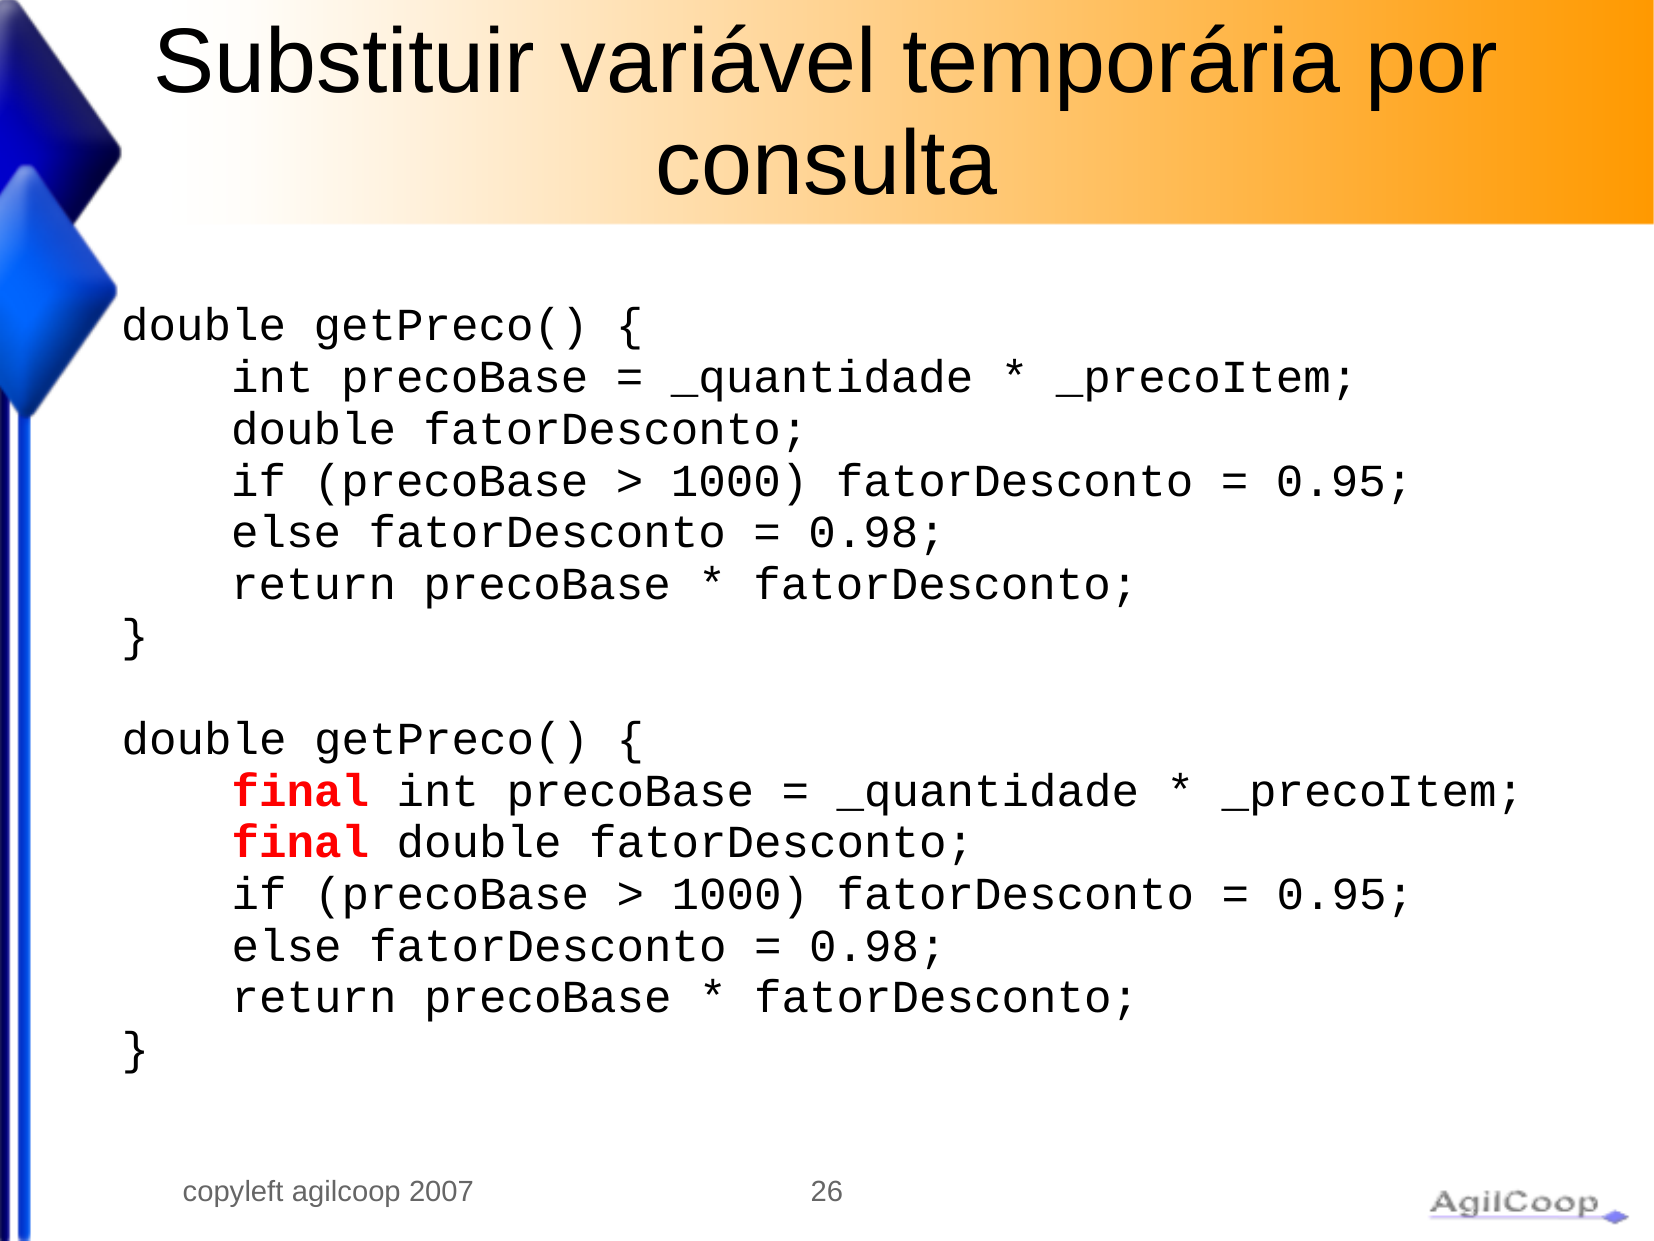

# Substituir variável temporária por consulta
double getPreco() {
 int precoBase = _quantidade * _precoItem;
 double fatorDesconto;
 if (precoBase > 1000) fatorDesconto = 0.95;
 else fatorDesconto = 0.98;
 return precoBase * fatorDesconto;
}
double getPreco() {
 final int precoBase = _quantidade * _precoItem;
 final double fatorDesconto;
 if (precoBase > 1000) fatorDesconto = 0.95;
 else fatorDesconto = 0.98;
 return precoBase * fatorDesconto;
}
copyleft agilcoop 2007
26